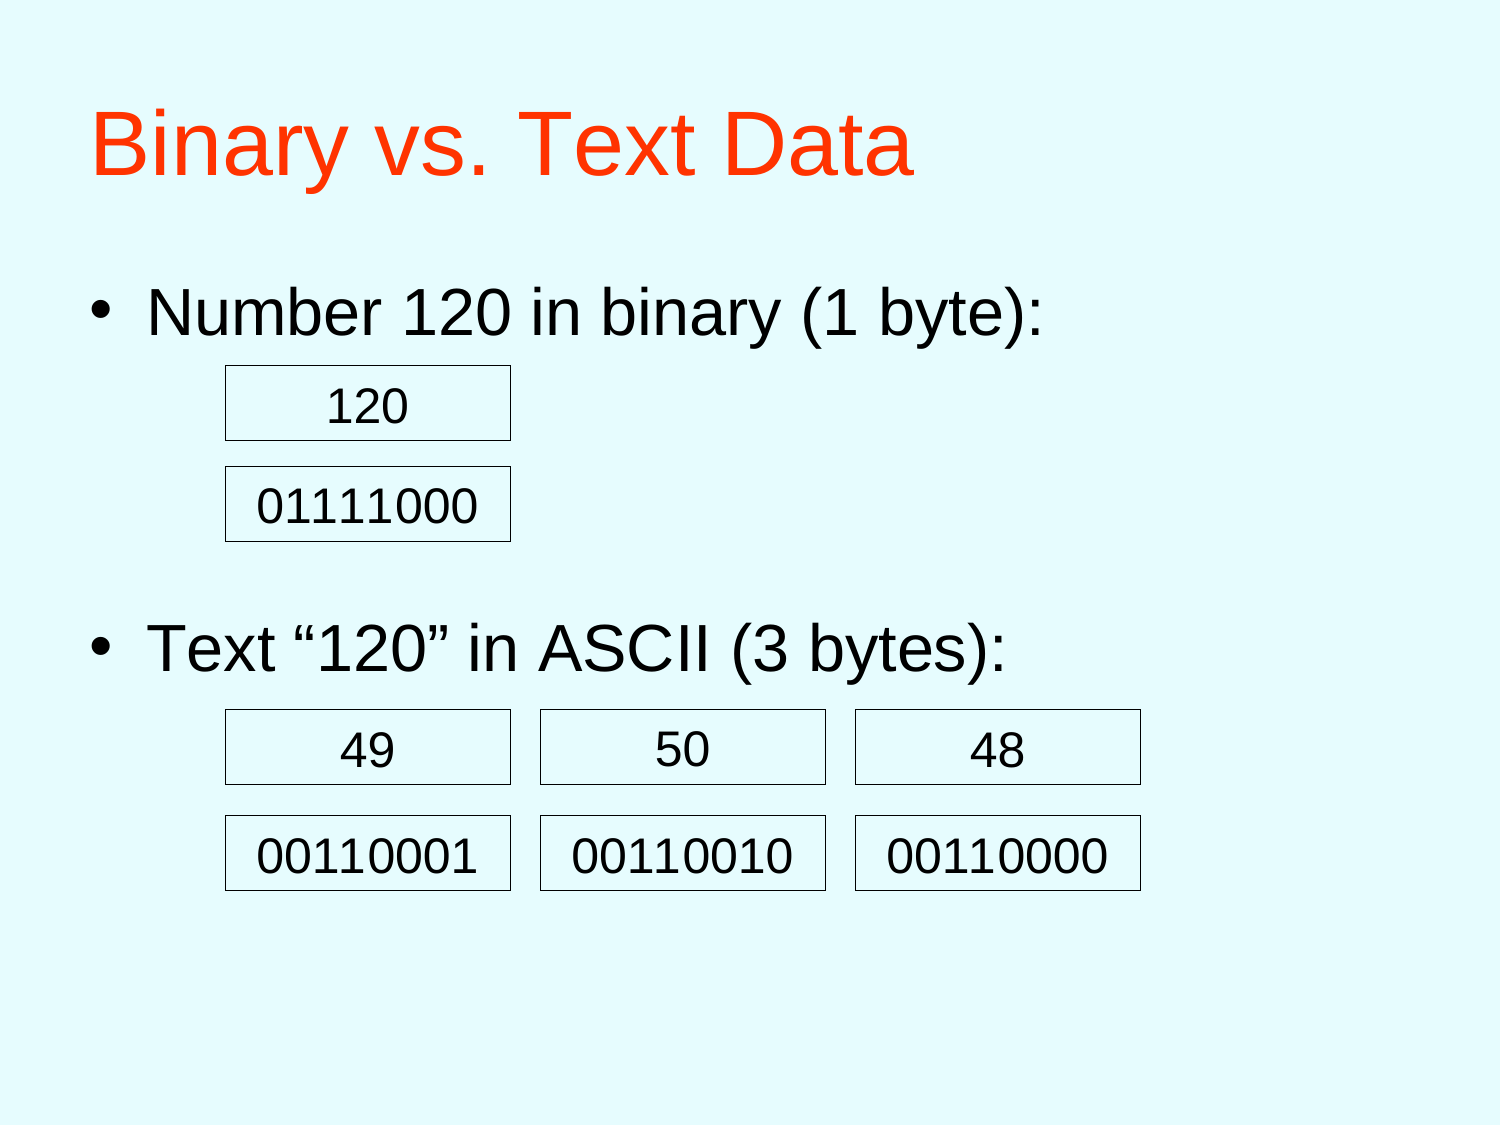

# Binary vs. Text Data
Number 120 in binary (1 byte):
120
01111000
Text “120” in ASCII (3 bytes):
50
49
48
00110010
00110001
00110000